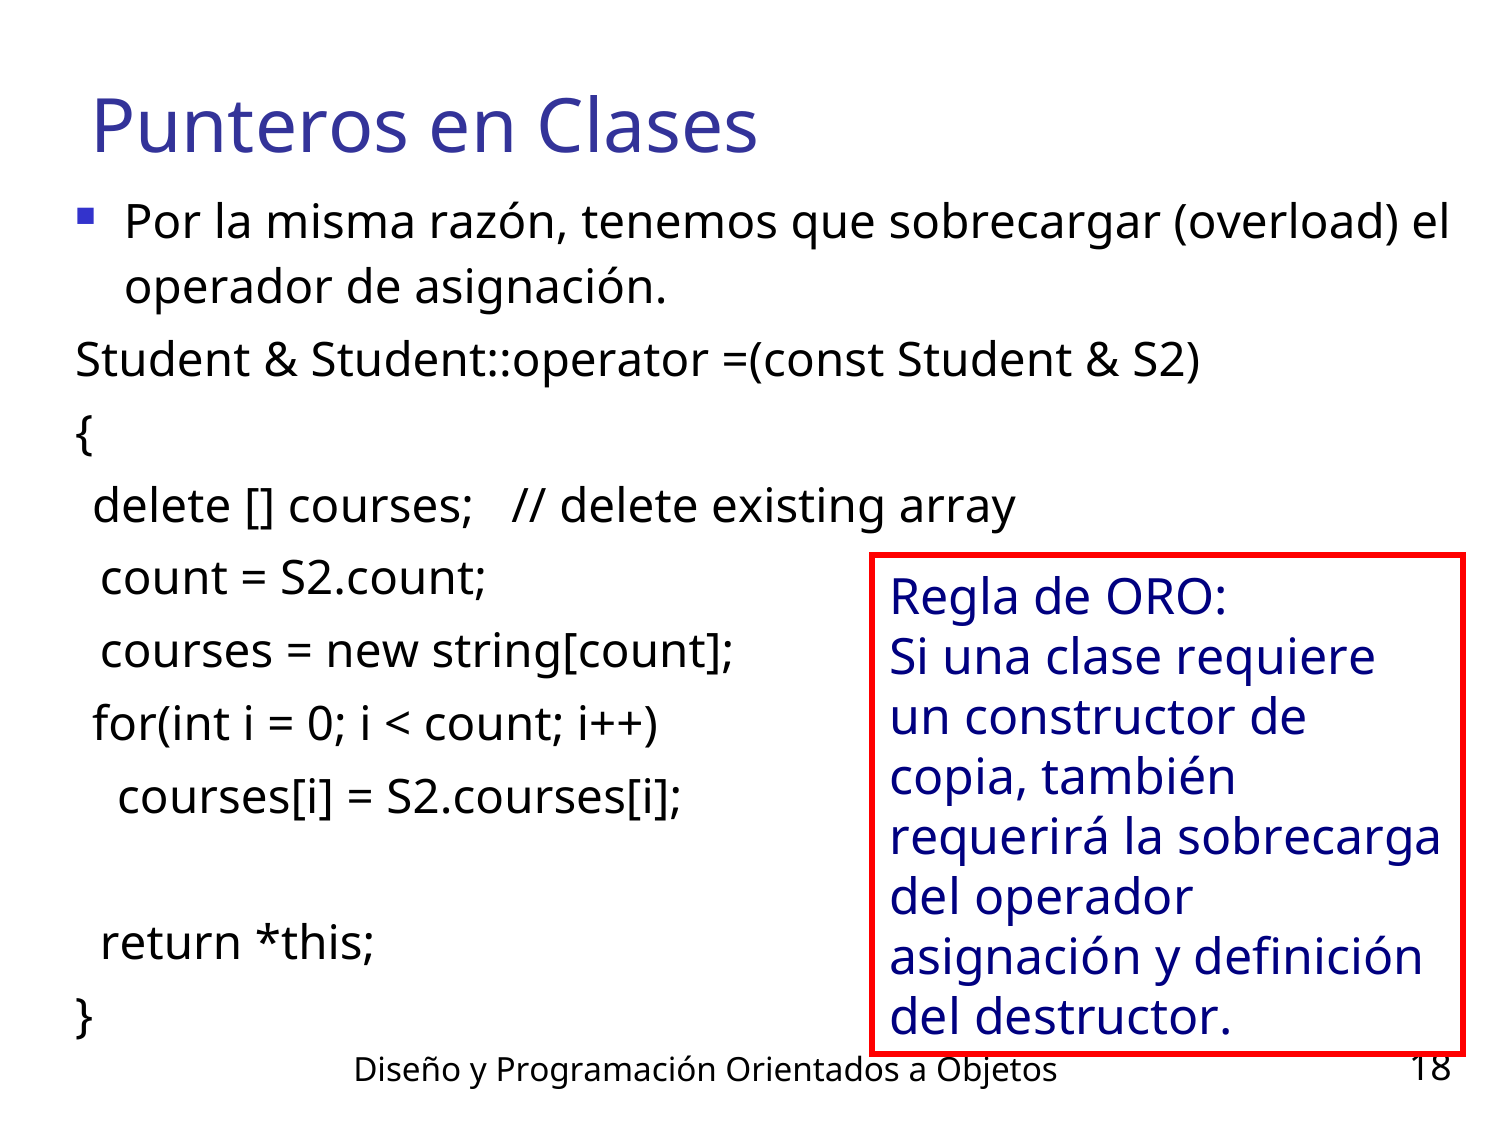

# Punteros en Clases
Por la misma razón, tenemos que sobrecargar (overload) el operador de asignación.
Student & Student::operator =(const Student & S2)‏
{
	delete [] courses; // delete existing array
 count = S2.count;
 courses = new string[count];
	for(int i = 0; i < count; i++)‏
	 courses[i] = S2.courses[i];
 return *this;
}
Regla de ORO:
Si una clase requiere un constructor de copia, también requerirá la sobrecarga del operador asignación y definición del destructor.
Diseño y Programación Orientados a Objetos
18